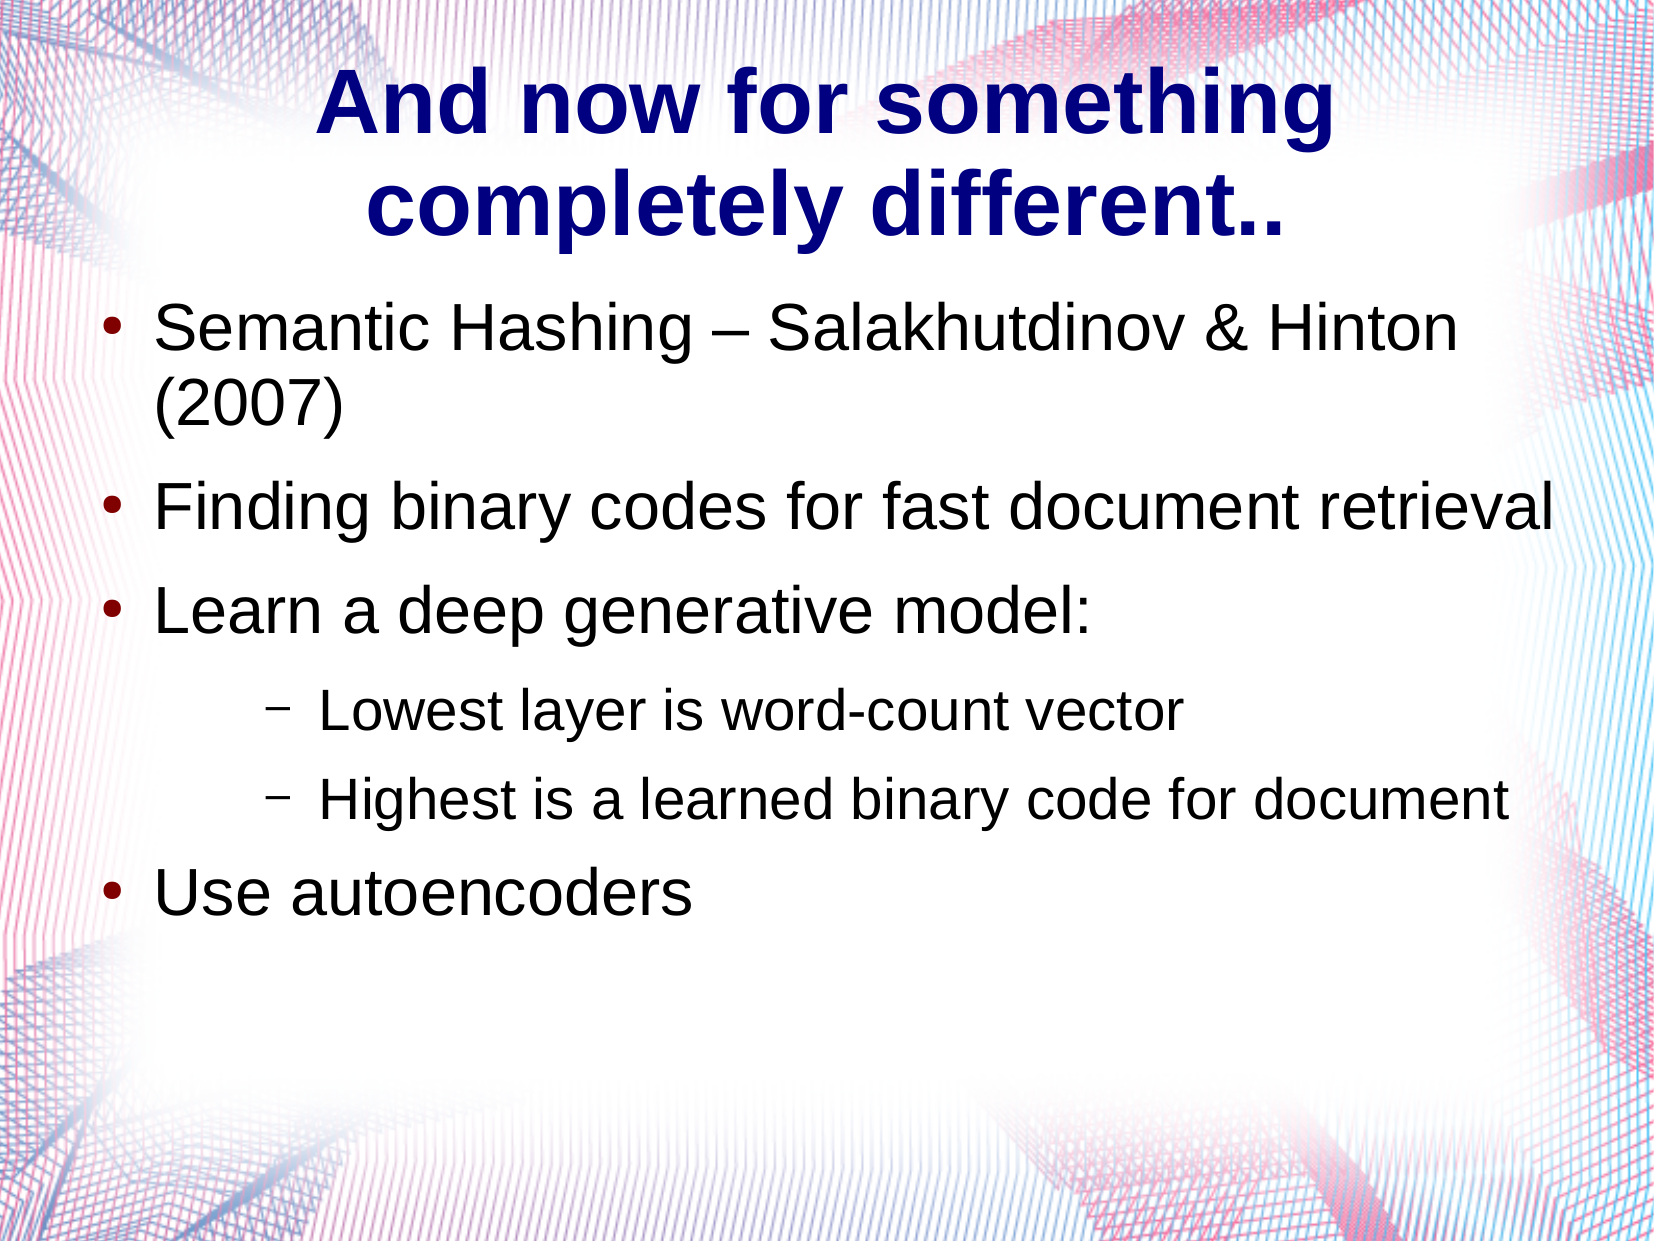

# And now for something completely different..
Semantic Hashing – Salakhutdinov & Hinton (2007)
Finding binary codes for fast document retrieval
Learn a deep generative model:
Lowest layer is word-count vector
Highest is a learned binary code for document
Use autoencoders